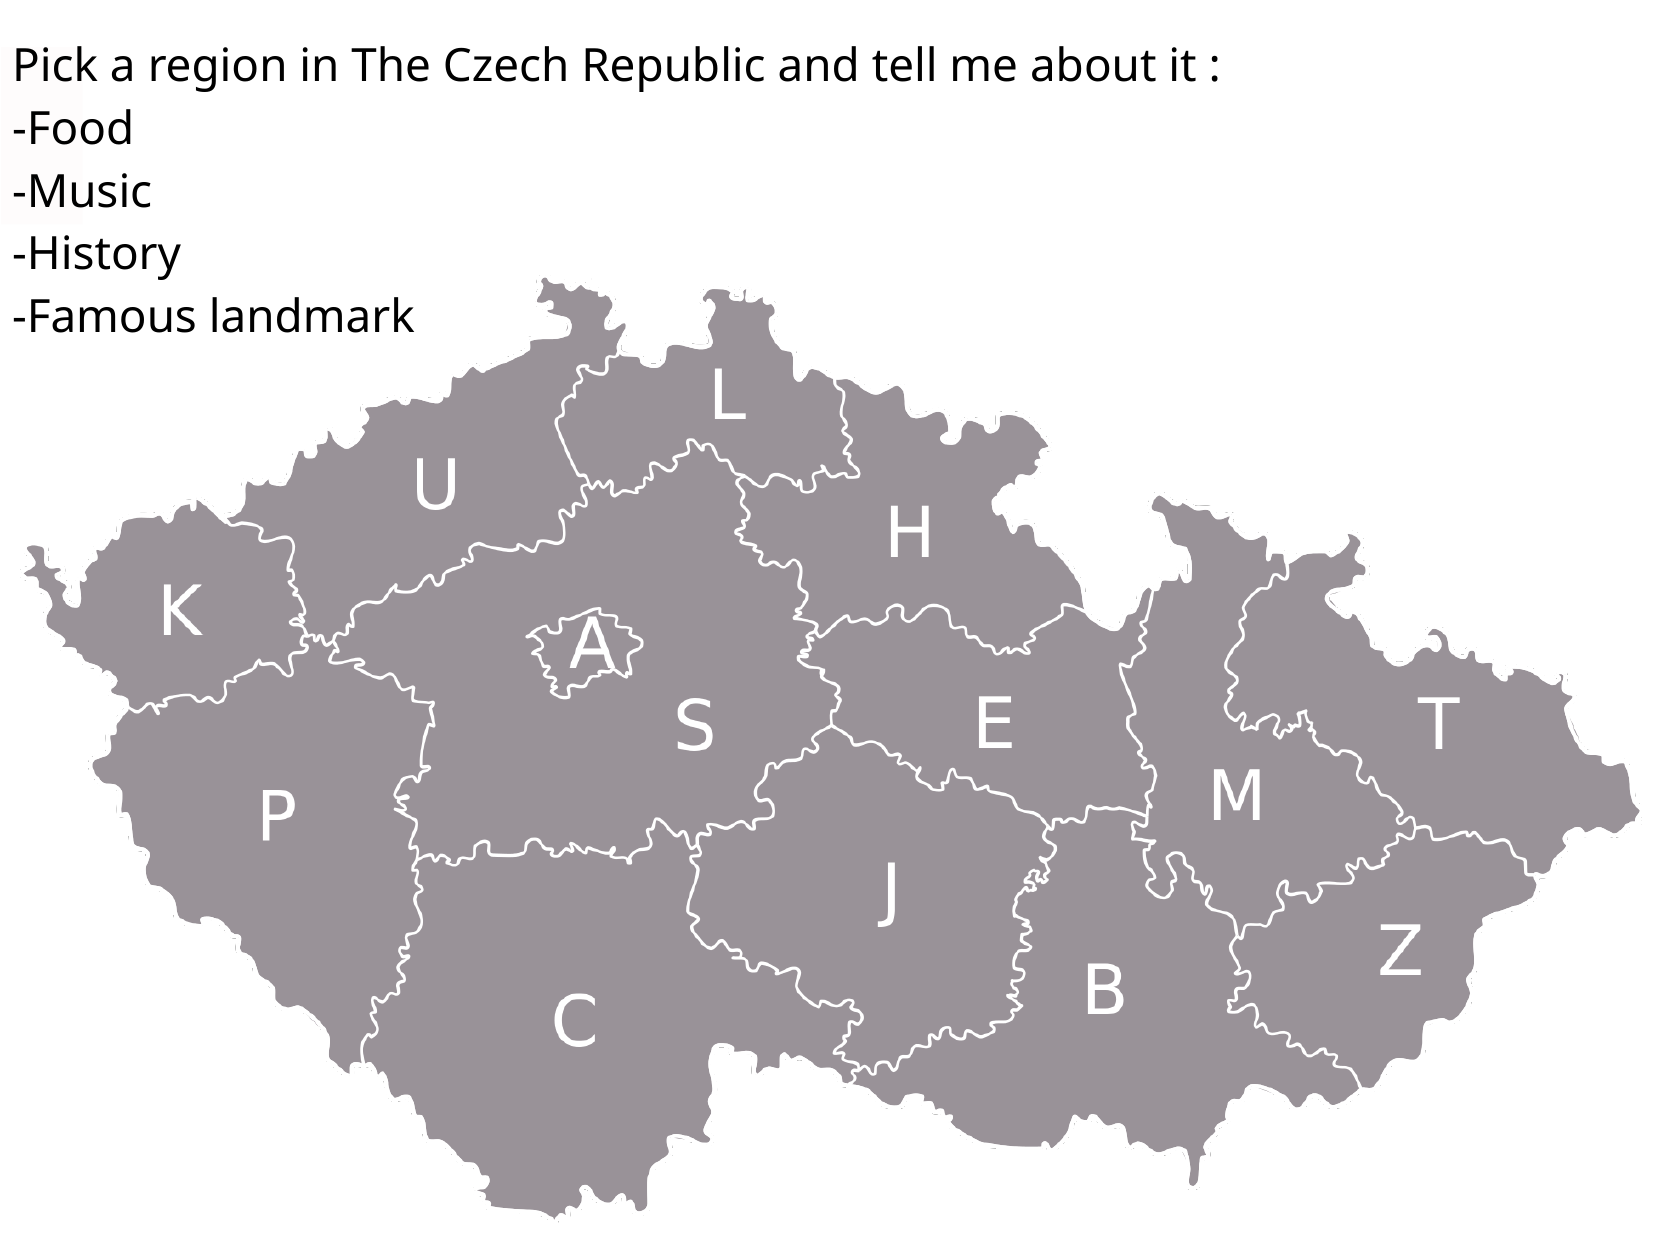

Pick a region in The Czech Republic and tell me about it :
-Food
-Music
-History
-Famous landmark
4